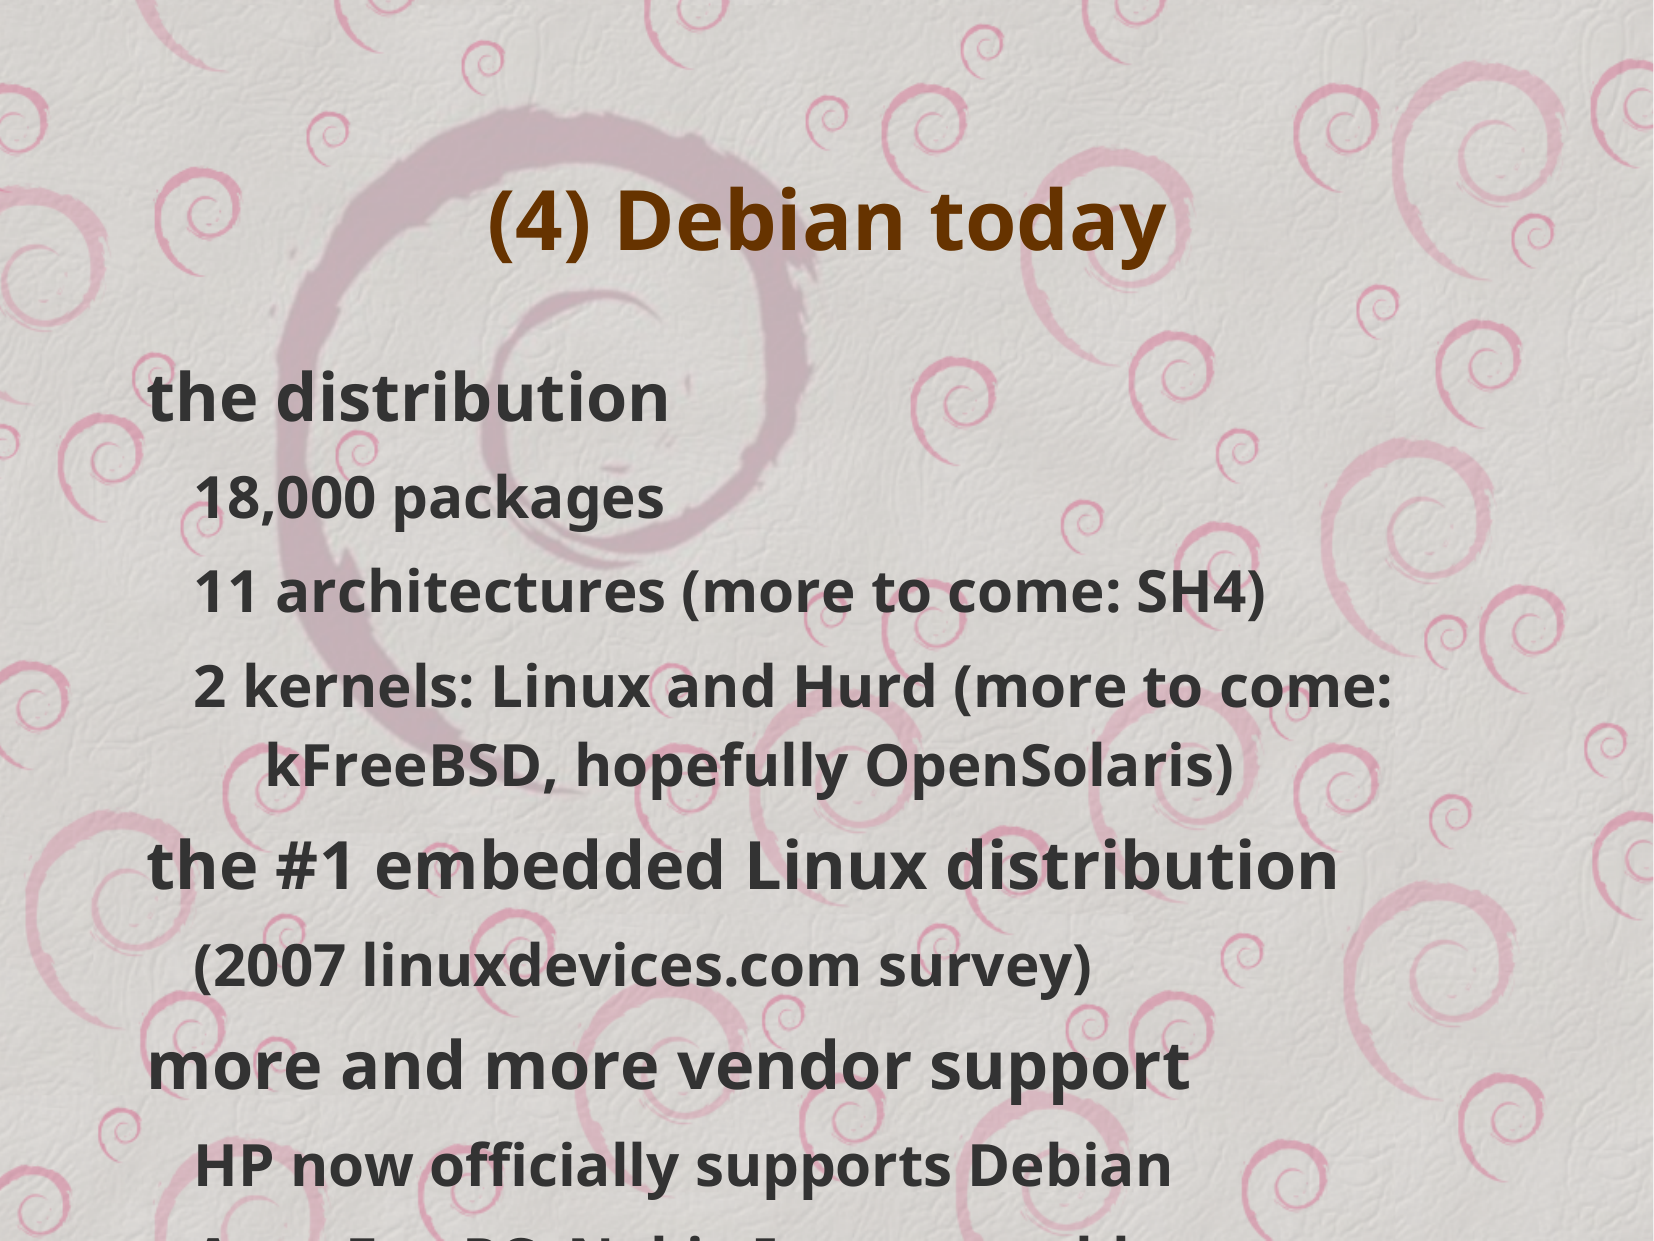

# (4) Debian today
the distribution
18,000 packages
11 architectures (more to come: SH4)
2 kernels: Linux and Hurd (more to come: kFreeBSD, hopefully OpenSolaris)
the #1 embedded Linux distribution
(2007 linuxdevices.com survey)
more and more vendor support
HP now officially supports Debian
Asus Eee PC, Nokia Internet tablets...